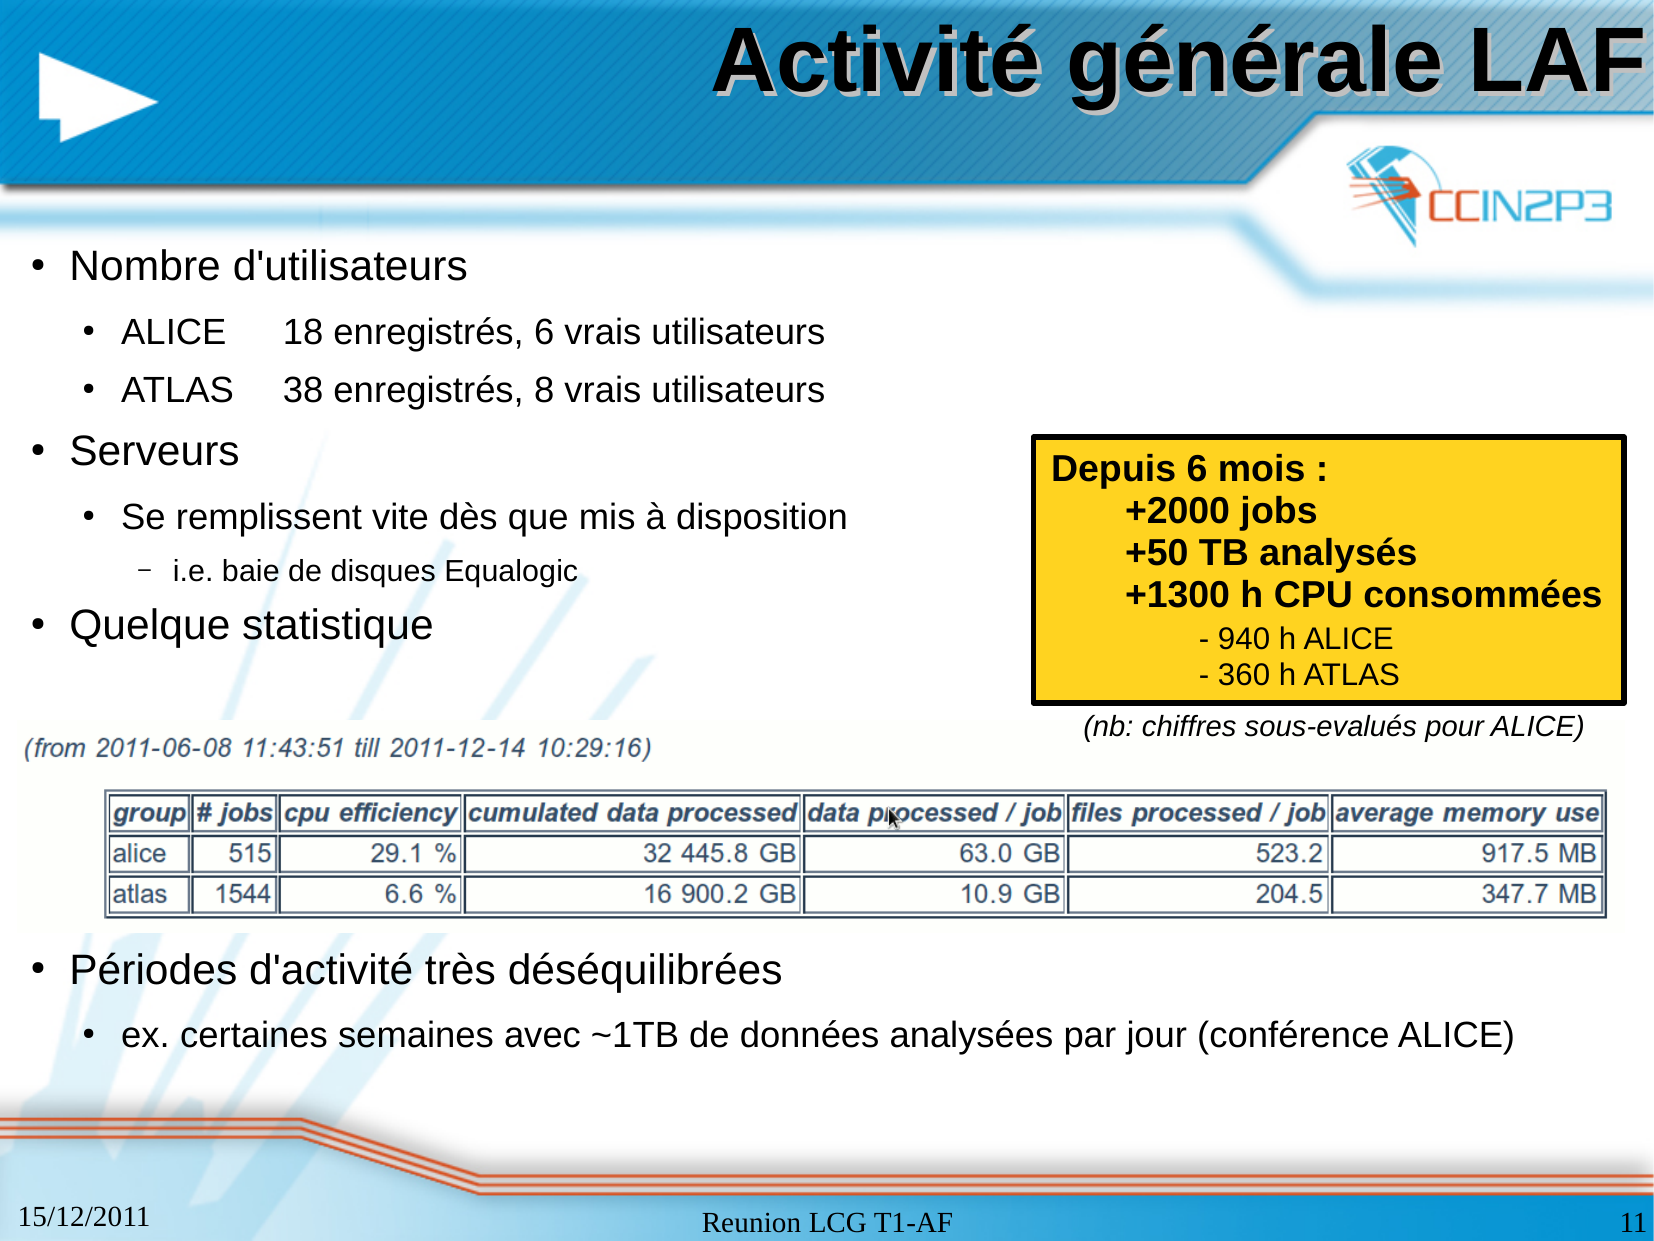

# Activité générale LAF
Nombre d'utilisateurs
ALICE		18 enregistrés, 6 vrais utilisateurs
ATLAS	38 enregistrés, 8 vrais utilisateurs
Serveurs
Se remplissent vite dès que mis à disposition
i.e. baie de disques Equalogic
Quelque statistique
Périodes d'activité très déséquilibrées
ex. certaines semaines avec ~1TB de données analysées par jour (conférence ALICE)
Depuis 6 mois :
	+2000 jobs
	+50 TB analysés
	+1300 h CPU consommées
		- 940 h ALICE
		- 360 h ATLAS
(nb: chiffres sous-evalués pour ALICE)
15/12/2011
Reunion LCG T1-AF
11